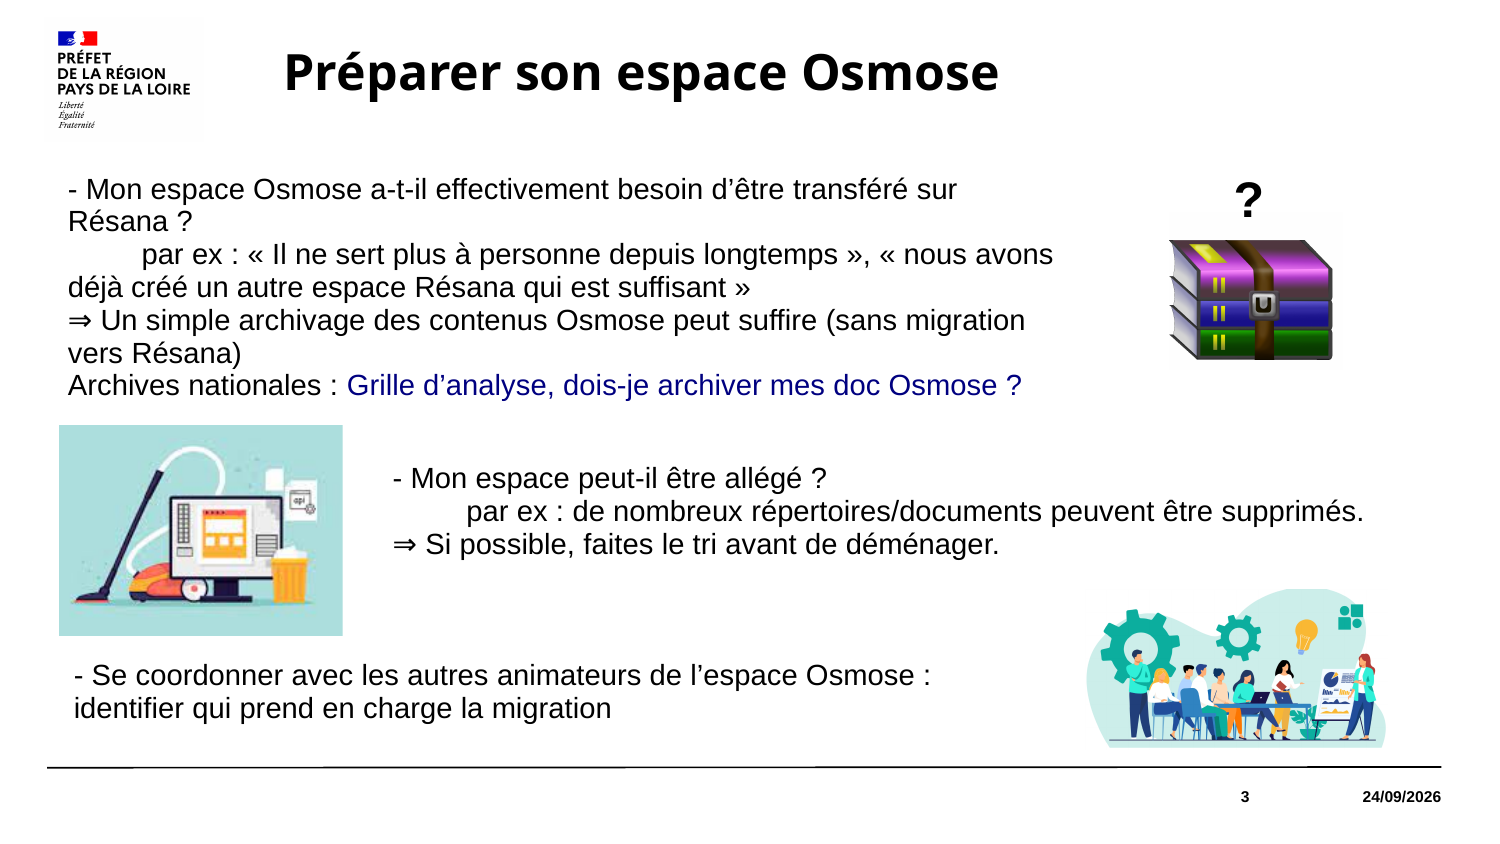

# Préparer son espace Osmose
- Mon espace Osmose a-t-il effectivement besoin d’être transféré sur Résana ?
	par ex : « Il ne sert plus à personne depuis longtemps », « nous avons déjà créé un autre espace Résana qui est suffisant »
⇒ Un simple archivage des contenus Osmose peut suffire (sans migration vers Résana)
Archives nationales : Grille d’analyse, dois-je archiver mes doc Osmose ?
?
- Mon espace peut-il être allégé ?
	par ex : de nombreux répertoires/documents peuvent être supprimés. ⇒ Si possible, faites le tri avant de déménager.
- Se coordonner avec les autres animateurs de l’espace Osmose : identifier qui prend en charge la migration